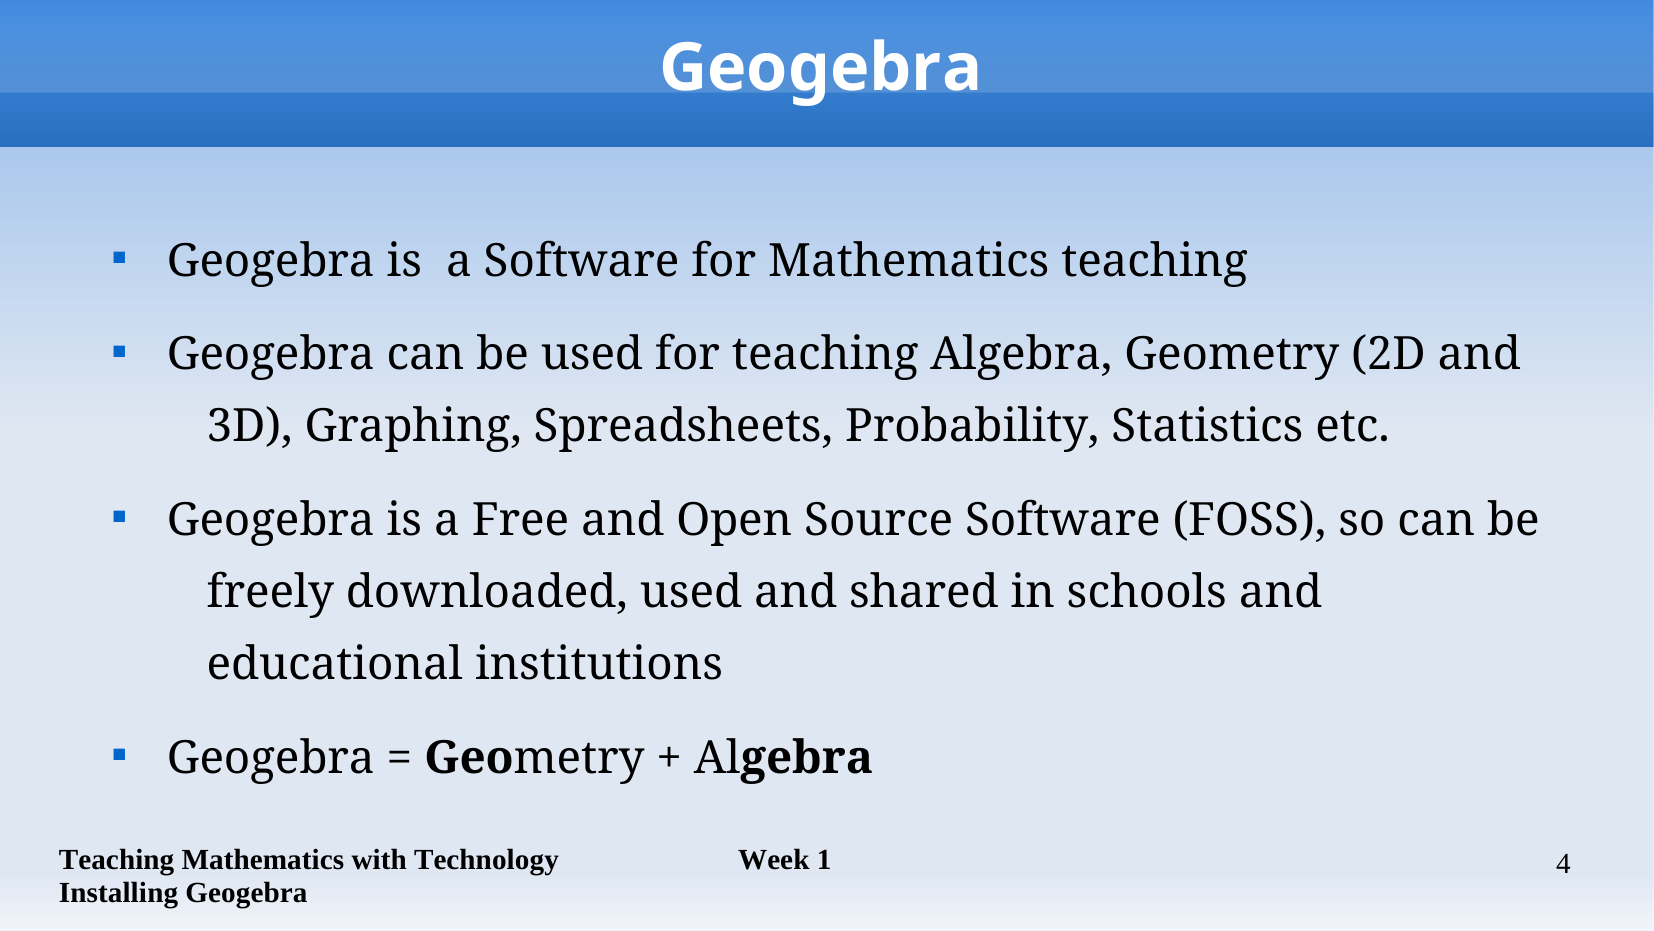

# Geogebra
Geogebra is a Software for Mathematics teaching
Geogebra can be used for teaching Algebra, Geometry (2D and 3D), Graphing, Spreadsheets, Probability, Statistics etc.
Geogebra is a Free and Open Source Software (FOSS), so can be freely downloaded, used and shared in schools and educational institutions
Geogebra = Geometry + Algebra
4